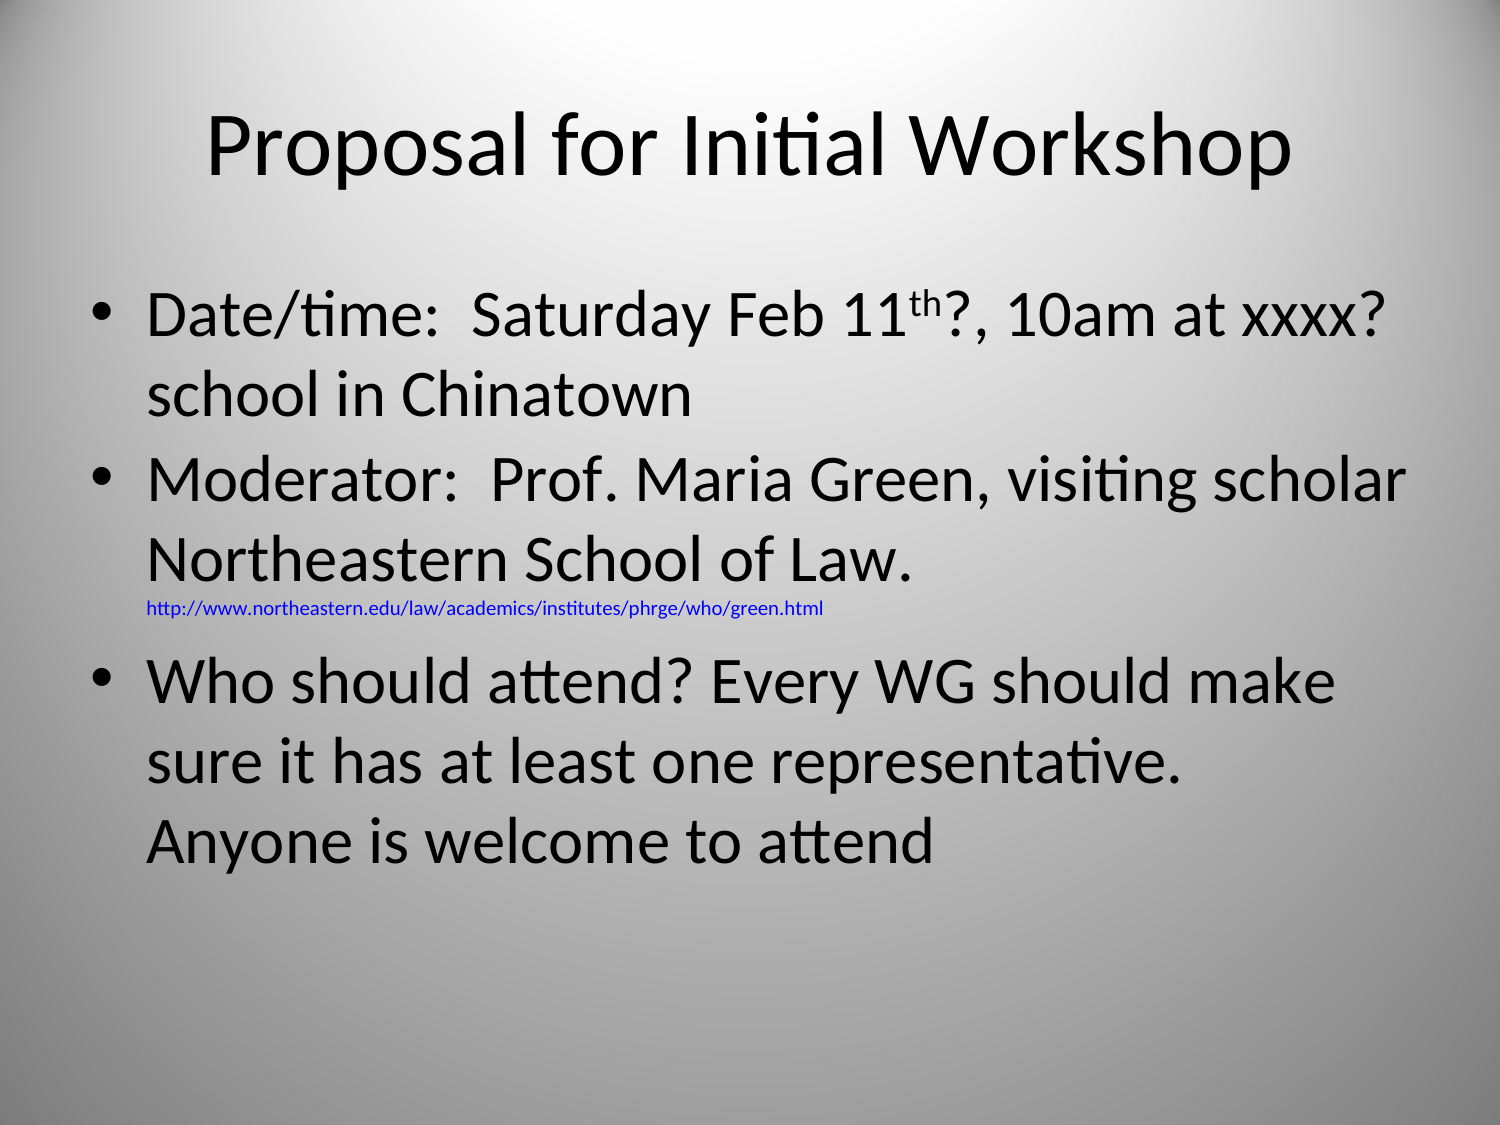

# Proposal for Initial Workshop
Date/time: Saturday Feb 11th?, 10am at xxxx? school in Chinatown
Moderator: Prof. Maria Green, visiting scholar Northeastern School of Law. http://www.northeastern.edu/law/academics/institutes/phrge/who/green.html
Who should attend? Every WG should make sure it has at least one representative. Anyone is welcome to attend